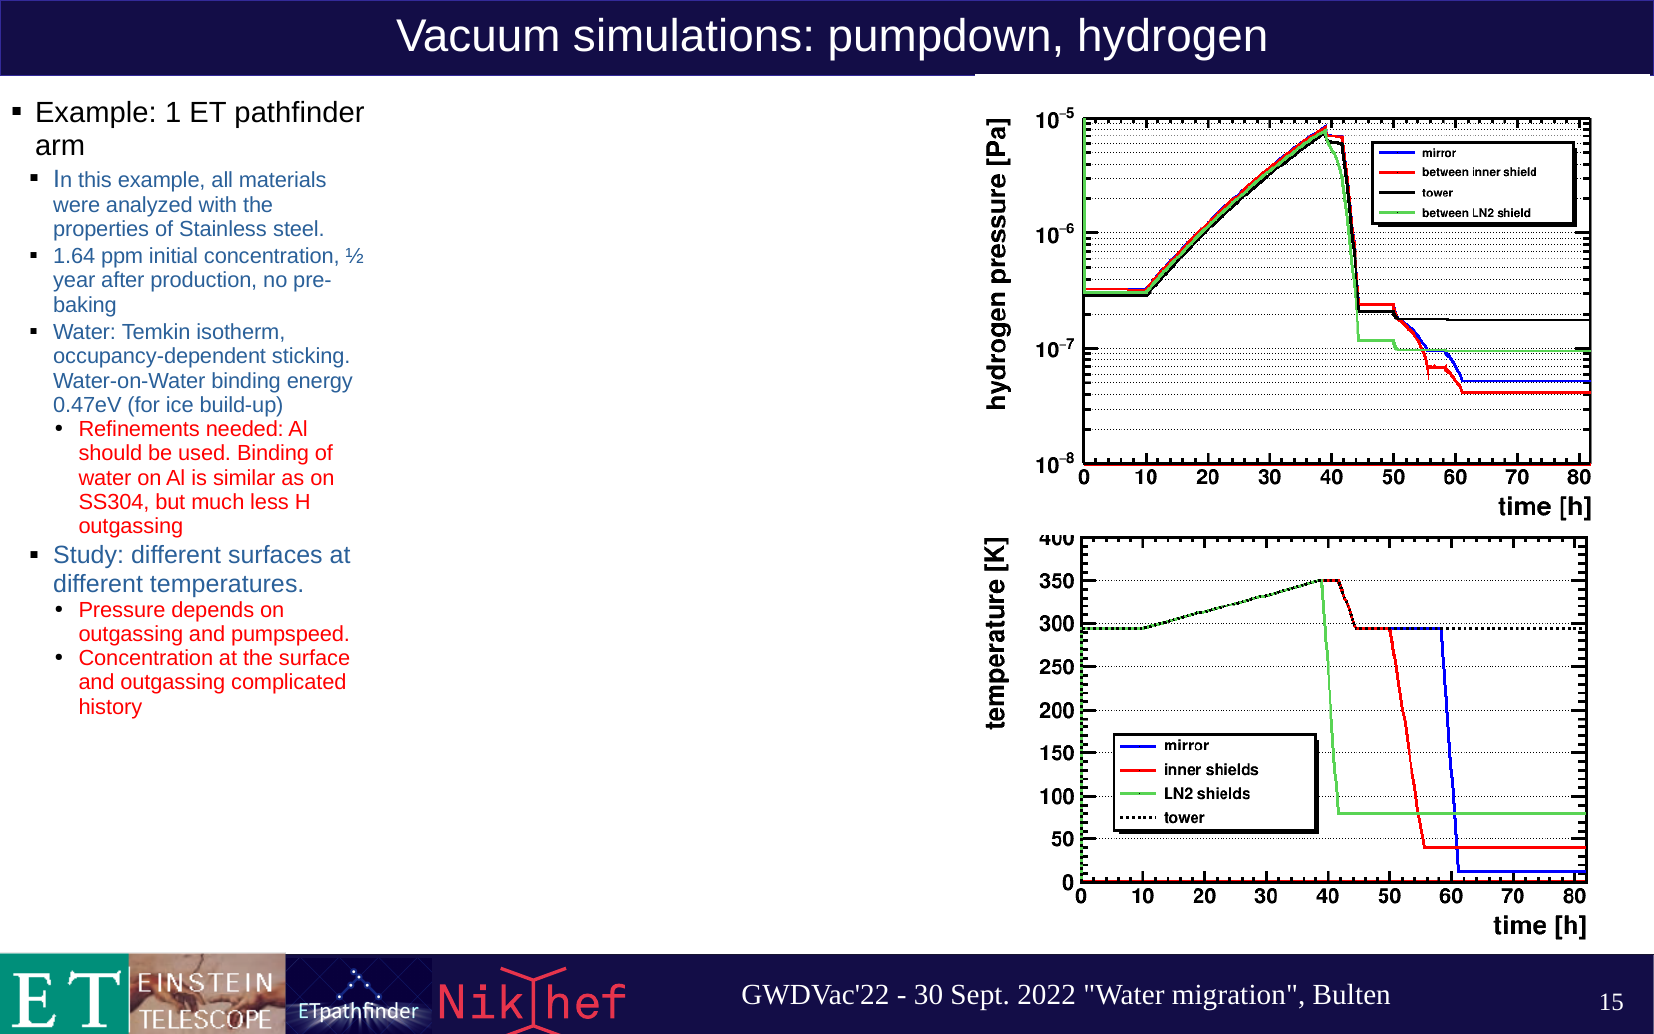

# Vacuum simulations: pumpdown, hydrogen
Example: 1 ET pathfinder arm
In this example, all materials were analyzed with the properties of Stainless steel.
1.64 ppm initial concentration, ½ year after production, no pre-baking
Water: Temkin isotherm, occupancy-dependent sticking. Water-on-Water binding energy 0.47eV (for ice build-up)
Refinements needed: Al should be used. Binding of water on Al is similar as on SS304, but much less H outgassing
Study: different surfaces at different temperatures.
Pressure depends on outgassing and pumpspeed.
Concentration at the surface and outgassing complicated history
GWDVac'22 - 30 Sept. 2022 "Water migration", Bulten
15